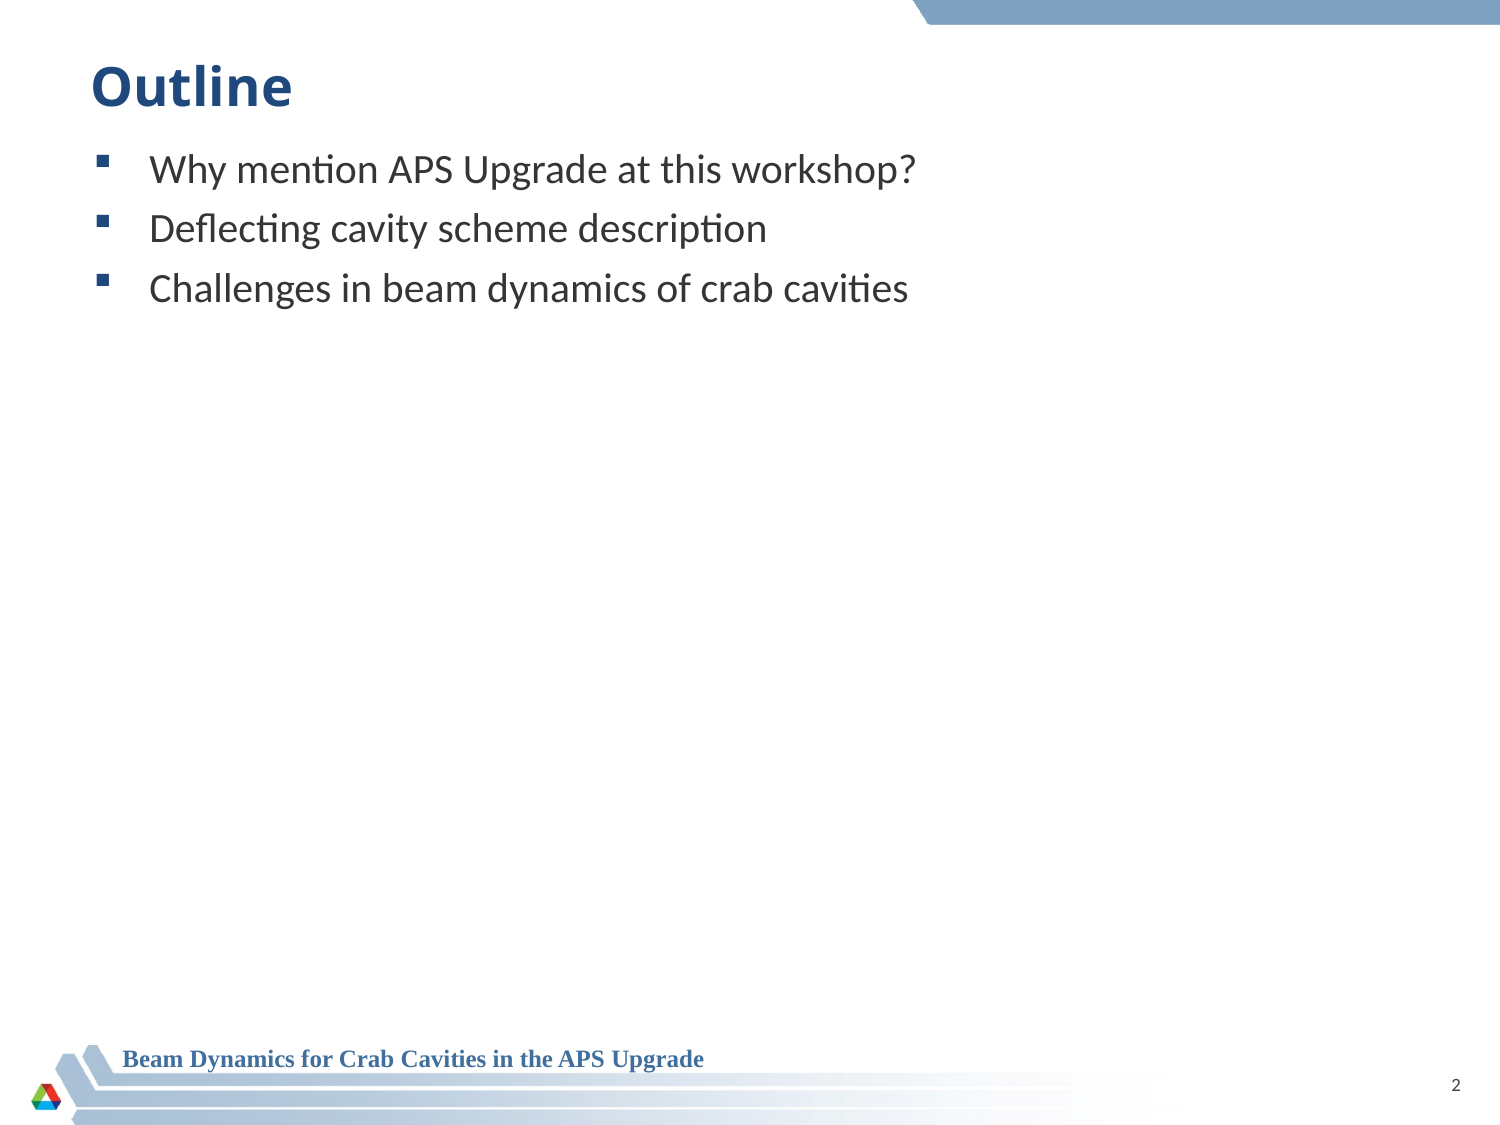

# Outline
Why mention APS Upgrade at this workshop?
Deflecting cavity scheme description
Challenges in beam dynamics of crab cavities